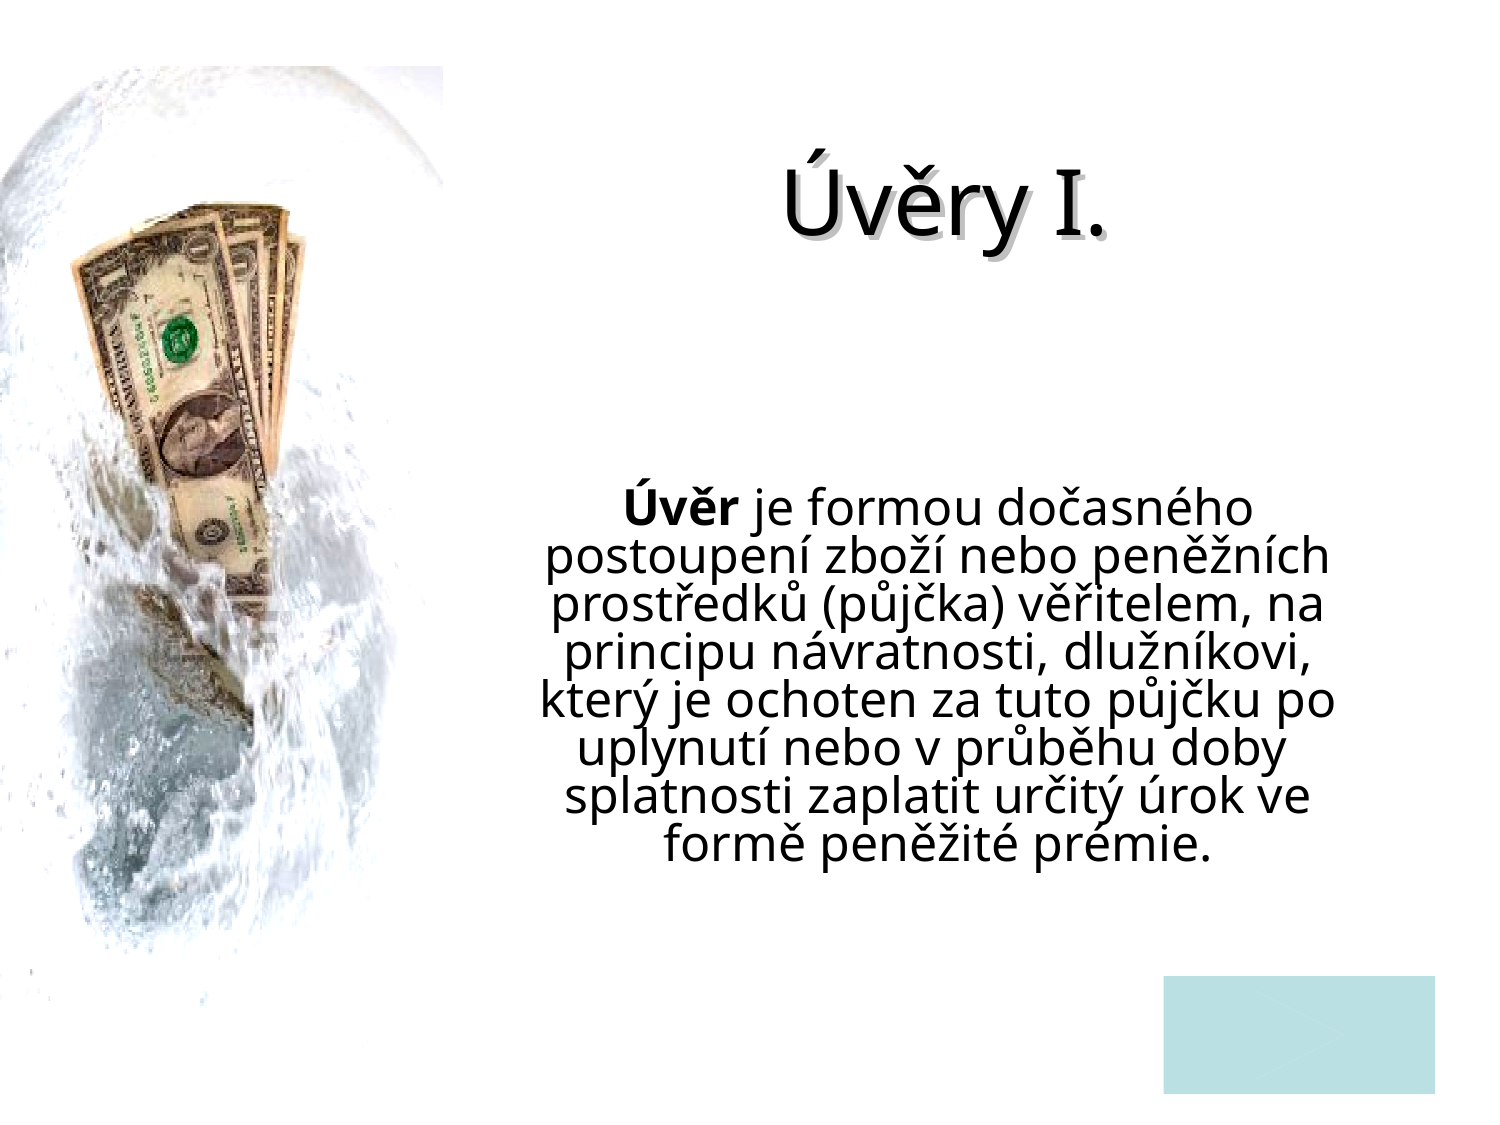

Úvěry I.
Úvěr je formou dočasného postoupení zboží nebo peněžních prostředků (půjčka) věřitelem, na principu návratnosti, dlužníkovi, který je ochoten za tuto půjčku po uplynutí nebo v průběhu doby splatnosti zaplatit určitý úrok ve formě peněžité prémie.